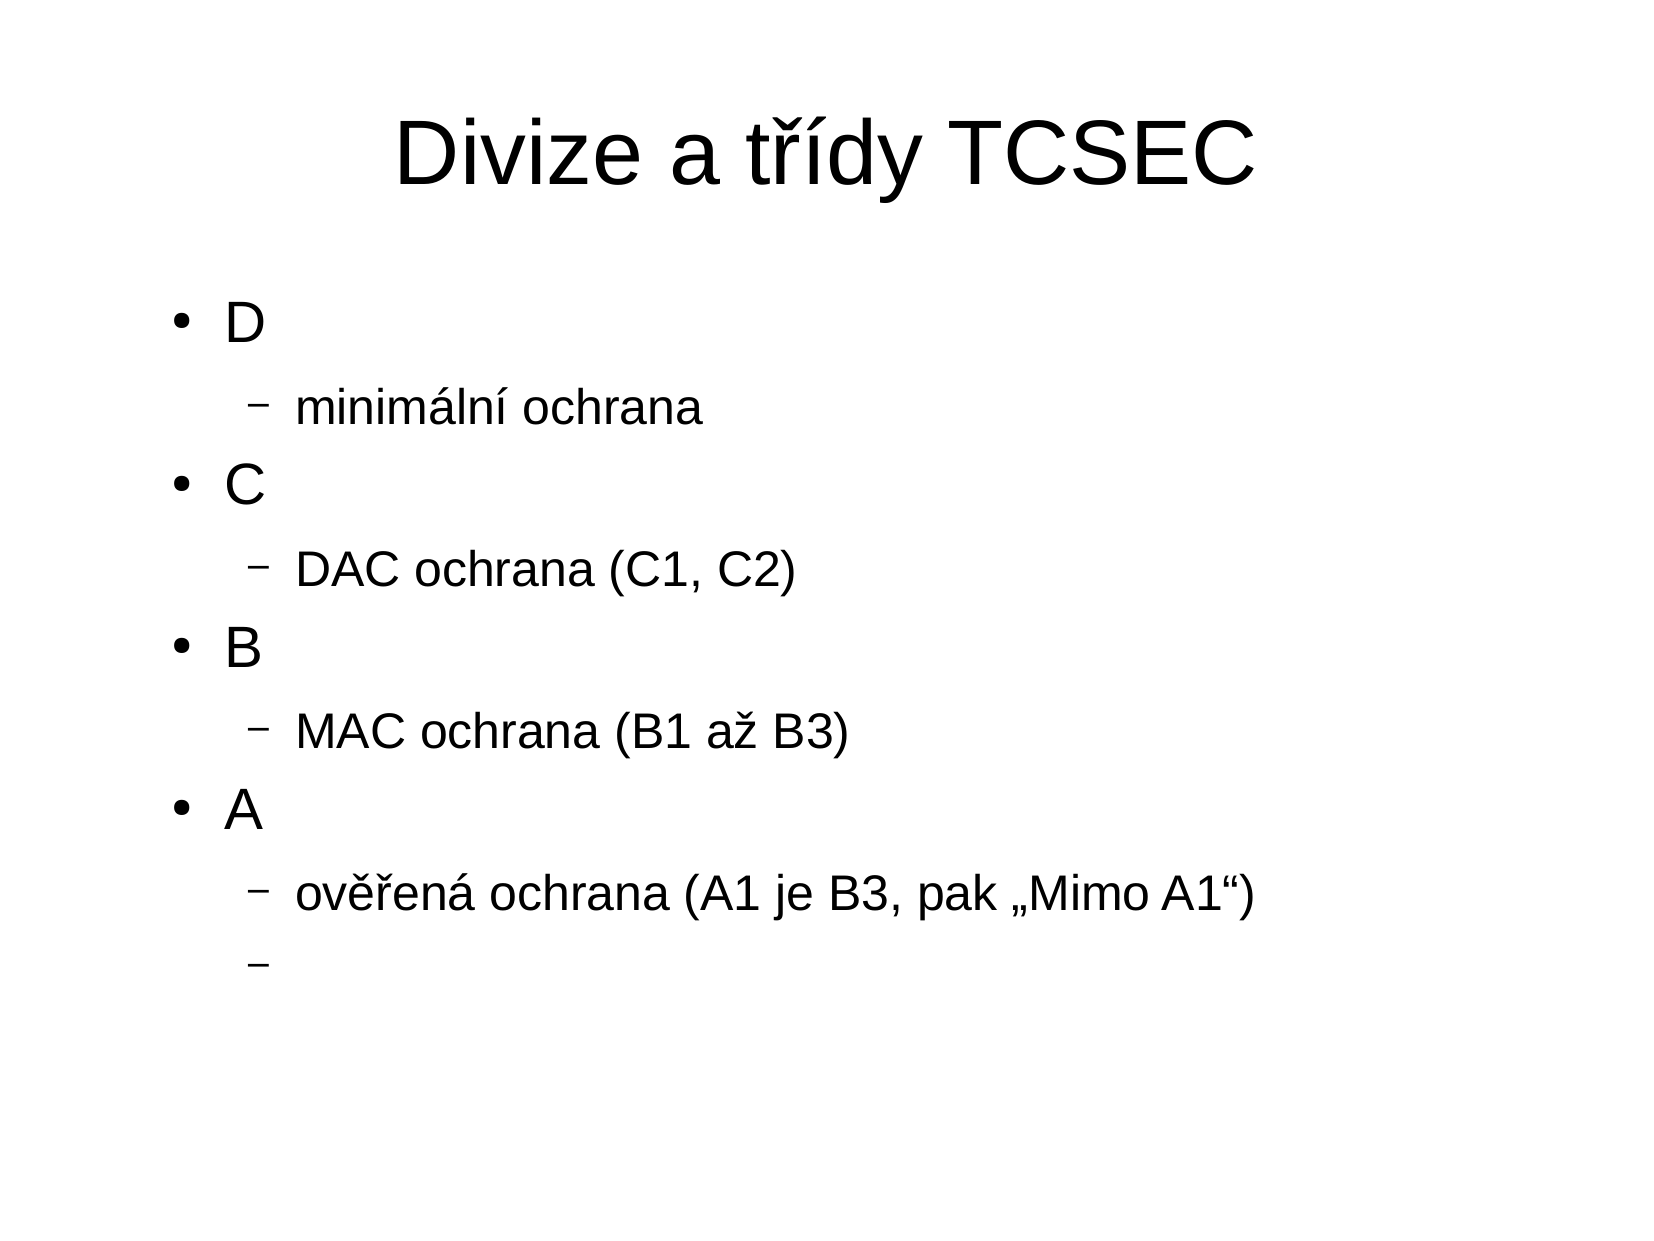

# Divize a třídy TCSEC
D
minimální ochrana
C
DAC ochrana (C1, C2)
B
MAC ochrana (B1 až B3)
A
ověřená ochrana (A1 je B3, pak „Mimo A1“)